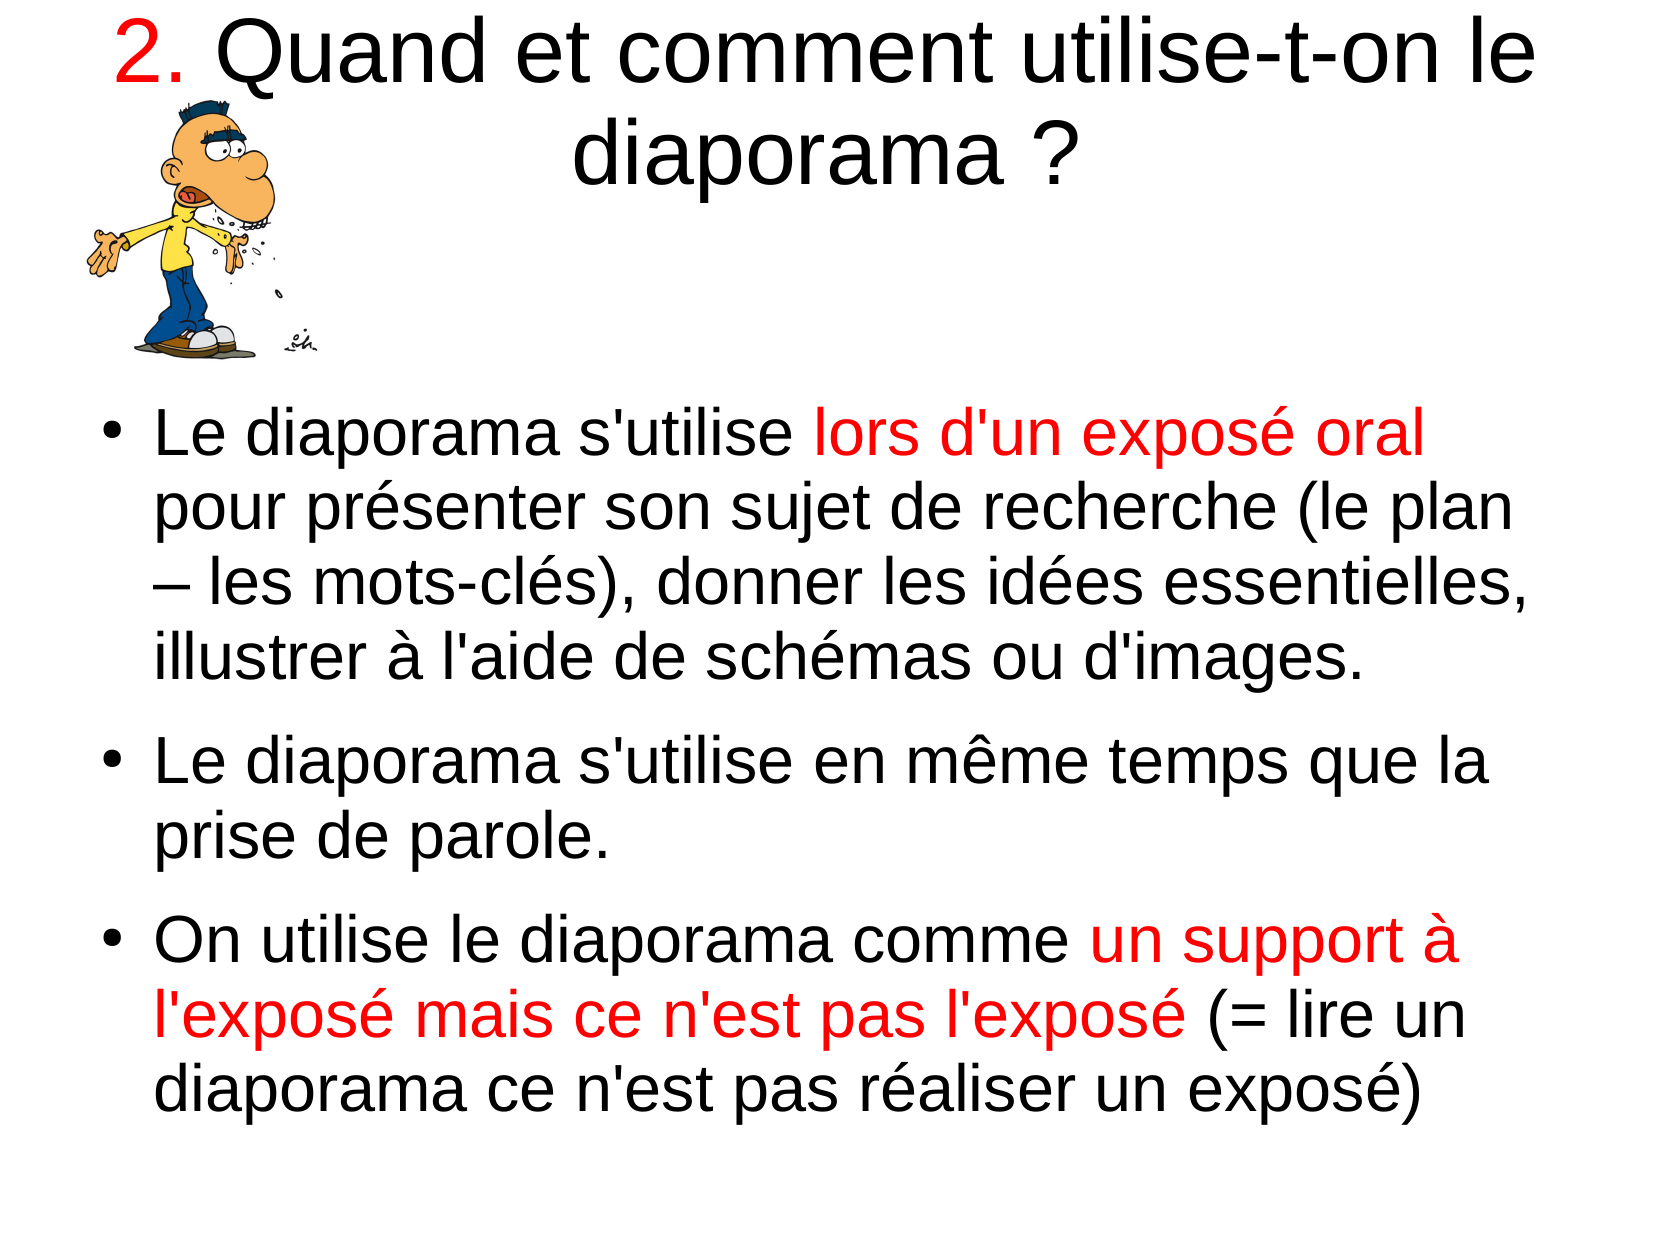

# 2. Quand et comment utilise-t-on le diaporama ?
Le diaporama s'utilise lors d'un exposé oral pour présenter son sujet de recherche (le plan – les mots-clés), donner les idées essentielles, illustrer à l'aide de schémas ou d'images.
Le diaporama s'utilise en même temps que la prise de parole.
On utilise le diaporama comme un support à l'exposé mais ce n'est pas l'exposé (= lire un diaporama ce n'est pas réaliser un exposé)